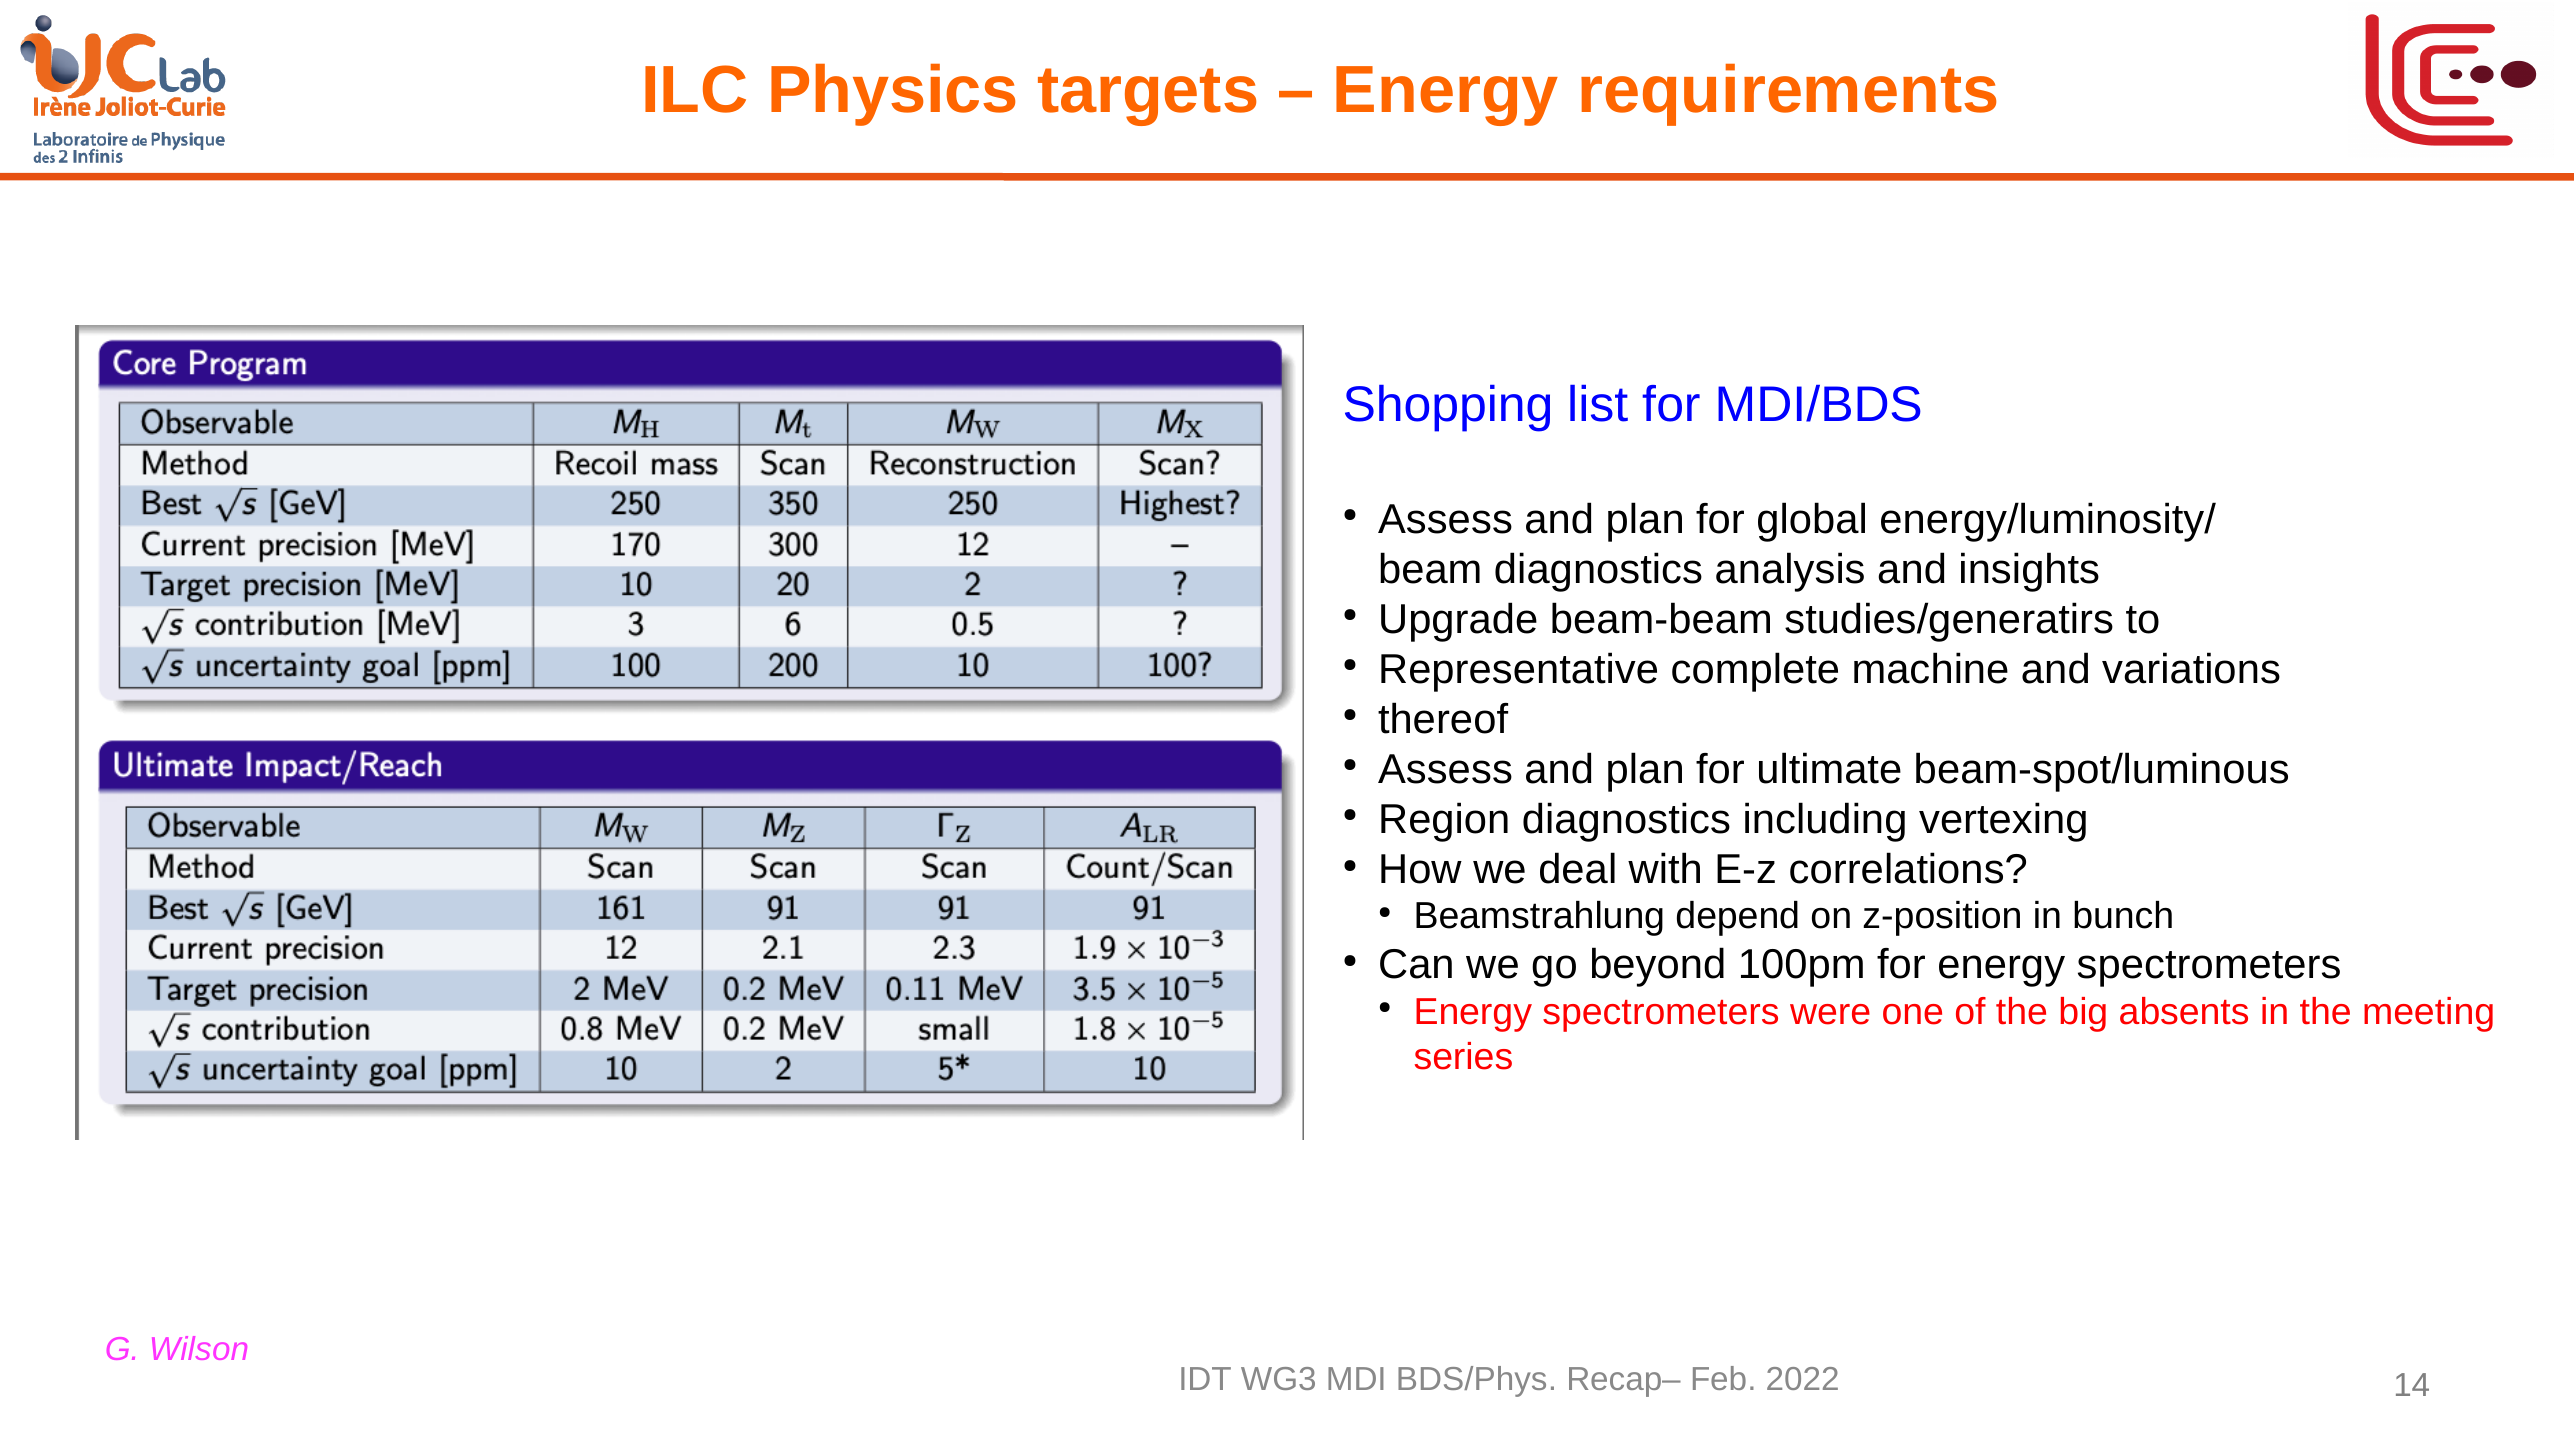

# ILC Physics targets – Energy requirements
Shopping list for MDI/BDS
Assess and plan for global energy/luminosity/
beam diagnostics analysis and insights
Upgrade beam-beam studies/generatirs to
Representative complete machine and variations
thereof
Assess and plan for ultimate beam-spot/luminous
Region diagnostics including vertexing
How we deal with E-z correlations?
Beamstrahlung depend on z-position in bunch
Can we go beyond 100pm for energy spectrometers
Energy spectrometers were one of the big absents in the meeting
series
G. Wilson
14